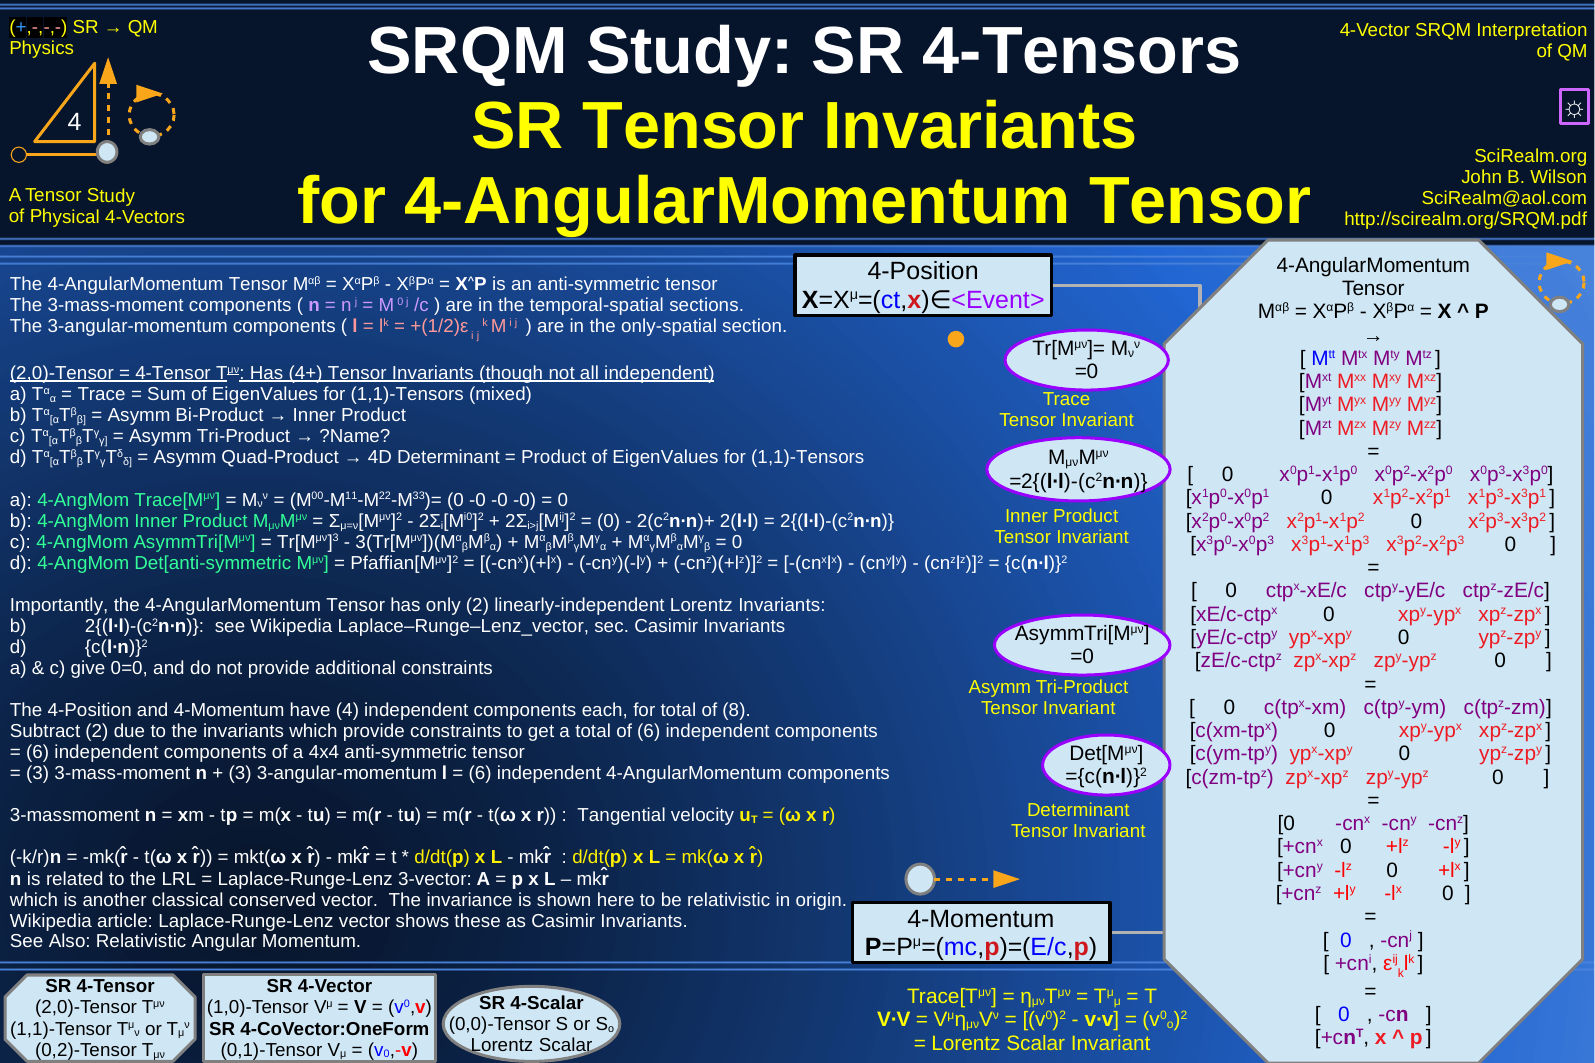

# SRQM Study: SR 4-Tensors SR Tensor Invariants for 4-AngularMomentum Tensor
(+,-,-,-) SR → QM
Physics
A Tensor Study
of Physical 4-Vectors
4-Vector SRQM Interpretation
of QM
SciRealm.org
John B. Wilson
SciRealm@aol.com
http://scirealm.org/SRQM.pdf
4
☼
4-AngularMomentum
Tensor
Mαβ = XαPβ - XβPα = X ^ P
→
[ Mtt Mtx Mty Mtz ]
[Mxt Mxx Mxy Mxz]
[Myt Myx Myy Myz]
[Mzt Mzx Mzy Mzz]
=
[ 0 x0p1-x1p0 x0p2-x2p0 x0p3-x3p0]
[x1p0-x0p1 0 x1p2-x2p1 x1p3-x3p1 ]
[x2p0-x0p2 x2p1-x1p2 0 x2p3-x3p2 ]
[x3p0-x0p3 x3p1-x1p3 x3p2-x2p3 0 ]
=
[ 0 ctpx-xE/c ctpy-yE/c ctpz-zE/c]
[xE/c-ctpx 0 xpy-ypx xpz-zpx ]
[yE/c-ctpy ypx-xpy 0 ypz-zpy ]
[zE/c-ctpz zpx-xpz zpy-ypz 0 ]
=
[ 0 c(tpx-xm) c(tpy-ym) c(tpz-zm)]
[c(xm-tpx) 0 xpy-ypx xpz-zpx ]
[c(ym-tpy) ypx-xpy 0 ypz-zpy ]
[c(zm-tpz) zpx-xpz zpy-ypz 0 ]
=
[0 -cnx -cny -cnz]
[+cnx 0 +lz -ly ]
[+cny -lz 0 +lx ]
[+cnz +ly -lx 0 ]
=
[ 0 , -cnj ]
[ +cni, εijklk ]
=
[ 0 , -cn ]
[+cnT, x ^ p ]
4-Position
X=Xμ=(ct,x)∈<Event>
The 4-AngularMomentum Tensor Mαβ = XαPβ - XβPα = X^P is an anti-symmetric tensor
The 3-mass-moment components ( n = n j = M 0 j /c ) are in the temporal-spatial sections.
The 3-angular-momentum components ( l = lk = +(1/2)ε i j k M i j ) are in the only-spatial section.
(2,0)-Tensor = 4-Tensor Tμν: Has (4+) Tensor Invariants (though not all independent)
a) Tαα = Trace = Sum of EigenValues for (1,1)-Tensors (mixed)
b) Tα[αTββ] = Asymm Bi-Product → Inner Product
c) Tα[αTββTγγ] = Asymm Tri-Product → ?Name?
d) Tα[αTββTγγTδδ] = Asymm Quad-Product → 4D Determinant = Product of EigenValues for (1,1)-Tensors
a): 4-AngMom Trace[Mμν] = Mνν = (M00-M11-M22-M33)= (0 -0 -0 -0) = 0
b): 4-AngMom Inner Product MμνMμν = Σμ=ν[Mμν]2 - 2Σi[Mi0]2 + 2Σi>j[Mij]2 = (0) - 2(c2n∙n)+ 2(l∙l) = 2{(l∙l)-(c2n∙n)}
c): 4-AngMom AsymmTri[Mμν] = Tr[Mμν]3 - 3(Tr[Mμν])(MαβMβα) + MαβMβγMγα + MαγMβαMγβ = 0
d): 4-AngMom Det[anti-symmetric Mμν] = Pfaffian[Mμν]2 = [(-cnx)(+lx) - (-cny)(-ly) + (-cnz)(+lz)]2 = [-(cnxlx) - (cnyly) - (cnzlz)]2 = {c(n∙l)}2
Importantly, the 4-AngularMomentum Tensor has only (2) linearly-independent Lorentz Invariants:
b)	2{(l∙l)-(c2n∙n)}: see Wikipedia Laplace–Runge–Lenz_vector, sec. Casimir Invariants
d)	{c(l∙n)}2
a) & c) give 0=0, and do not provide additional constraints
The 4-Position and 4-Momentum have (4) independent components each, for total of (8).
Subtract (2) due to the invariants which provide constraints to get a total of (6) independent components
= (6) independent components of a 4x4 anti-symmetric tensor
= (3) 3-mass-moment n + (3) 3-angular-momentum l = (6) independent 4-AngularMomentum components
3-massmoment n = xm - tp = m(x - tu) = m(r - tu) = m(r - t(ω x r)) : Tangential velocity uT = (ω x r)
(-k/r)n = -mk(r̂ - t(ω x r̂)) = mkt(ω x r̂) - mkr̂ = t * d/dt(p) x L - mkr̂ : d/dt(p) x L = mk(ω x r̂)
n is related to the LRL = Laplace-Runge-Lenz 3-vector: A = p x L – mkr̂
which is another classical conserved vector. The invariance is shown here to be relativistic in origin.
Wikipedia article: Laplace-Runge-Lenz vector shows these as Casimir Invariants.
See Also: Relativistic Angular Momentum.
 Tr[Mμν]= Mνν
=0
Trace
Tensor Invariant
MμνMμν
=2{(l∙l)-(c2n∙n)}
Inner Product
Tensor Invariant
AsymmTri[Mμν]
=0
Asymm Tri-Product
Tensor Invariant
Det[Mμν]
={c(n∙l)}2
Determinant
Tensor Invariant
4-Momentum
P=Pμ=(mc,p)=(E/c,p)
SR 4-Tensor
(2,0)-Tensor Tμν
(1,1)-Tensor Tμν or Tμν
(0,2)-Tensor Tμν
SR 4-Vector
(1,0)-Tensor Vμ = V = (v0,v)
SR 4-CoVector:OneForm
(0,1)-Tensor Vμ = (v0,-v)
Trace[Tμν] = ημνTμν = Tμμ = T
V∙V = VμημνVν = [(v0)2 - v∙v] = (v0o)2
= Lorentz Scalar Invariant
SR 4-Scalar
(0,0)-Tensor S or So
Lorentz Scalar